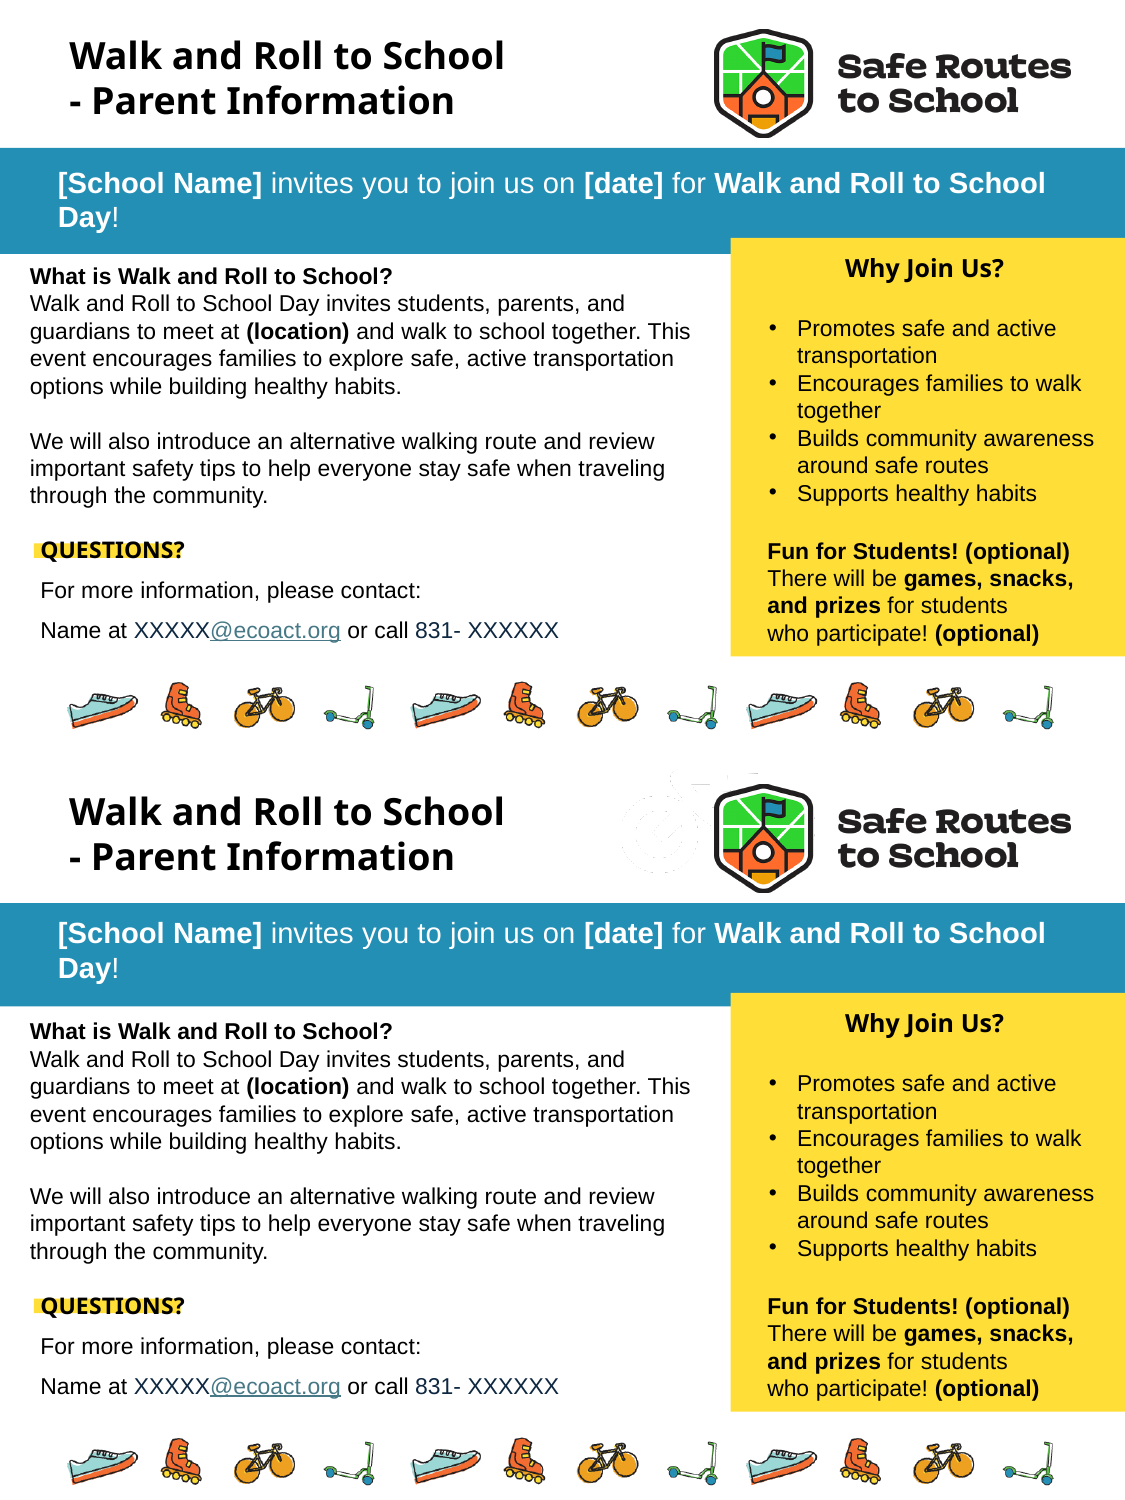

Walk and Roll to School
- Parent Information
[School Name] invites you to join us on [date] for Walk and Roll to School Day!
Why Join Us?
Promotes safe and active transportation
Encourages families to walk together
Builds community awareness around safe routes
Supports healthy habits
What is Walk and Roll to School?
Walk and Roll to School Day invites students, parents, and guardians to meet at (location) and walk to school together. This event encourages families to explore safe, active transportation options while building healthy habits.
We will also introduce an alternative walking route and review important safety tips to help everyone stay safe when traveling through the community.
QUESTIONS?
For more information, please contact:
Name at XXXXX@ecoact.org or call 831- XXXXXX
Fun for Students! (optional)
There will be games, snacks, and prizes for students who participate! (optional)
Walk and Roll to School
- Parent Information
[School Name] invites you to join us on [date] for Walk and Roll to School Day!
Why Join Us?
Promotes safe and active transportation
Encourages families to walk together
Builds community awareness around safe routes
Supports healthy habits
What is Walk and Roll to School?
Walk and Roll to School Day invites students, parents, and guardians to meet at (location) and walk to school together. This event encourages families to explore safe, active transportation options while building healthy habits.
We will also introduce an alternative walking route and review important safety tips to help everyone stay safe when traveling through the community.
QUESTIONS?
For more information, please contact:
Name at XXXXX@ecoact.org or call 831- XXXXXX
Fun for Students! (optional)
There will be games, snacks, and prizes for students who participate! (optional)